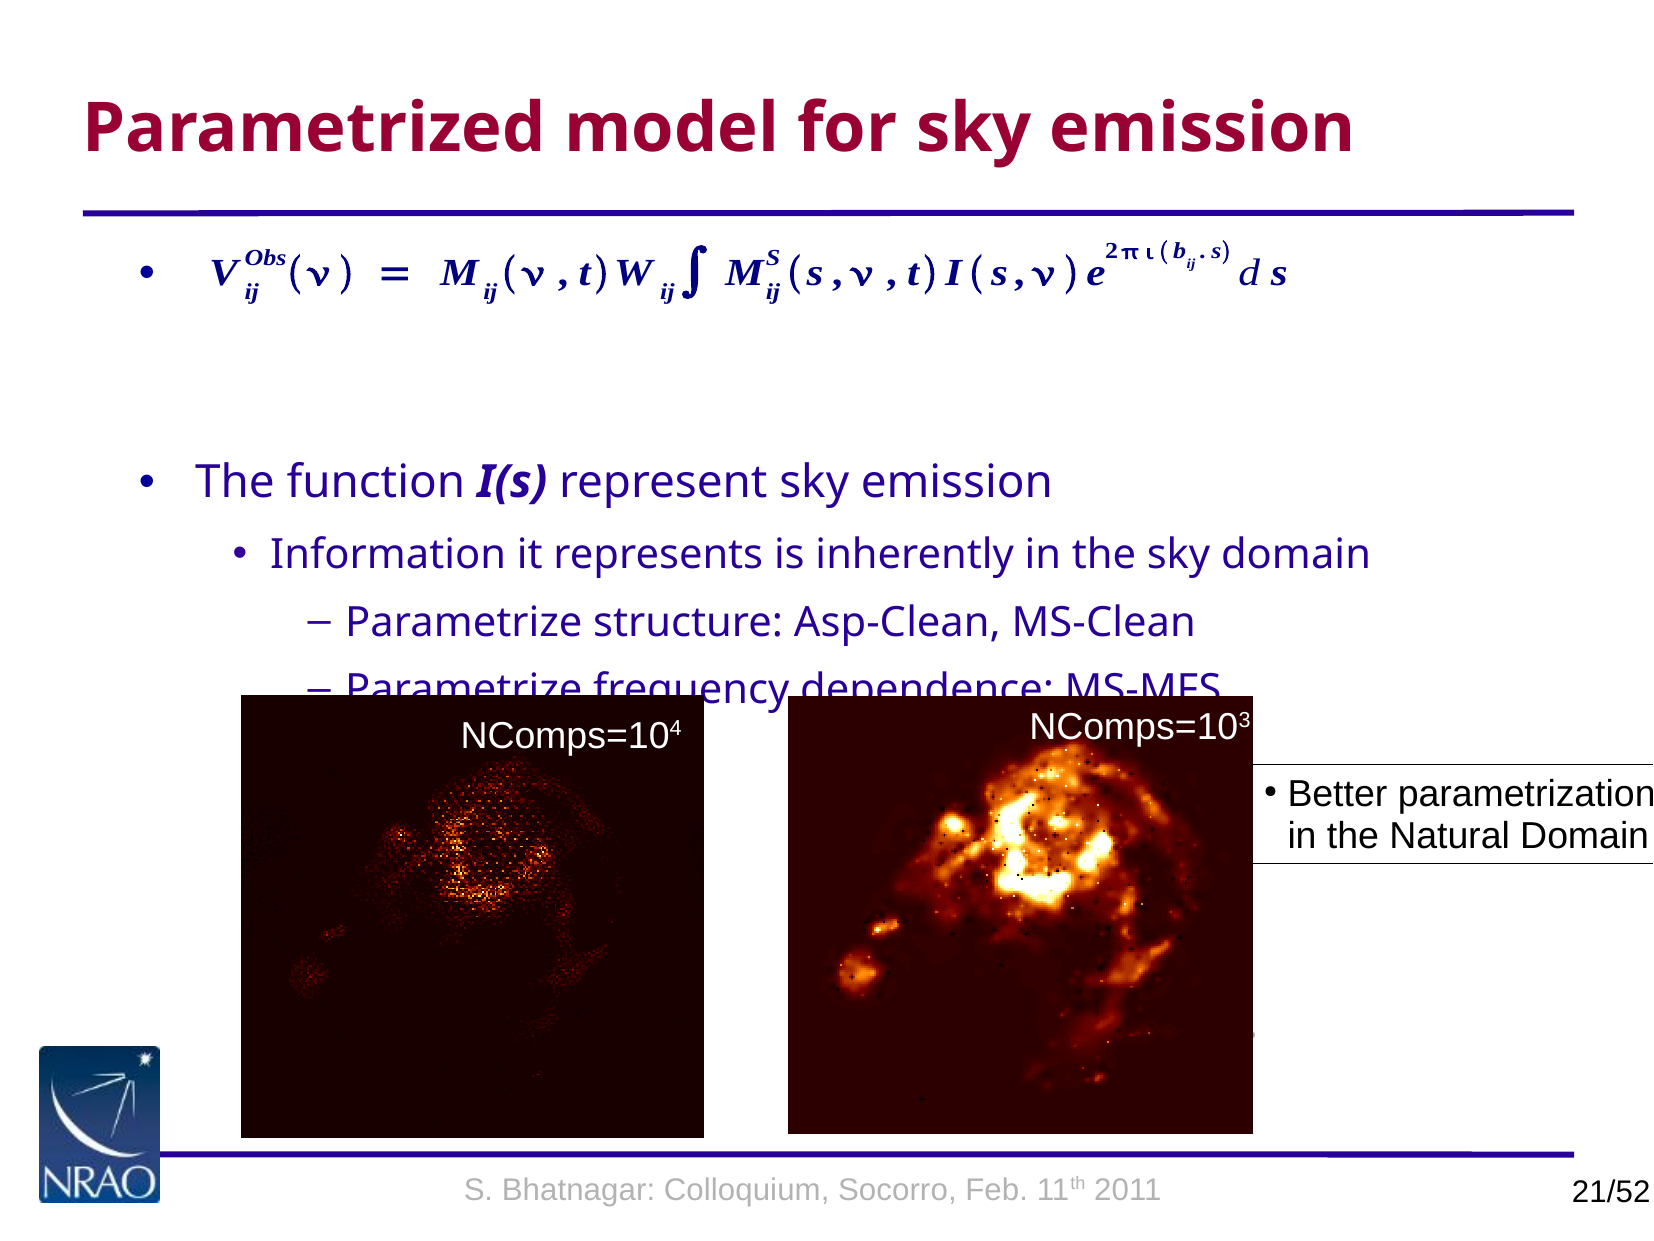

Parametrized model for sky emission
# The function I(s) represent sky emission
Information it represents is inherently in the sky domain
Parametrize structure: Asp-Clean, MS-Clean
Parametrize frequency dependence: MS-MFS
NComps=103
NComps=104
Visibility Domain
Image Domain
 Better parametrization
 in the Natural Domain
Measurement Equation
 : The Baseline Vector; i and j represent the two antennas
 : Direction independent gains
 : Direction dependent gains
Parameters in this are the Jij s, Jsij s and I
Calibration: Keeping I fixed, estimate Jij-1 , Jsij and use them to remove instrumental/atmospheric effects
Imaging: Keeping Jij-1 , Jsij fixed, estimate the image that best fits the data